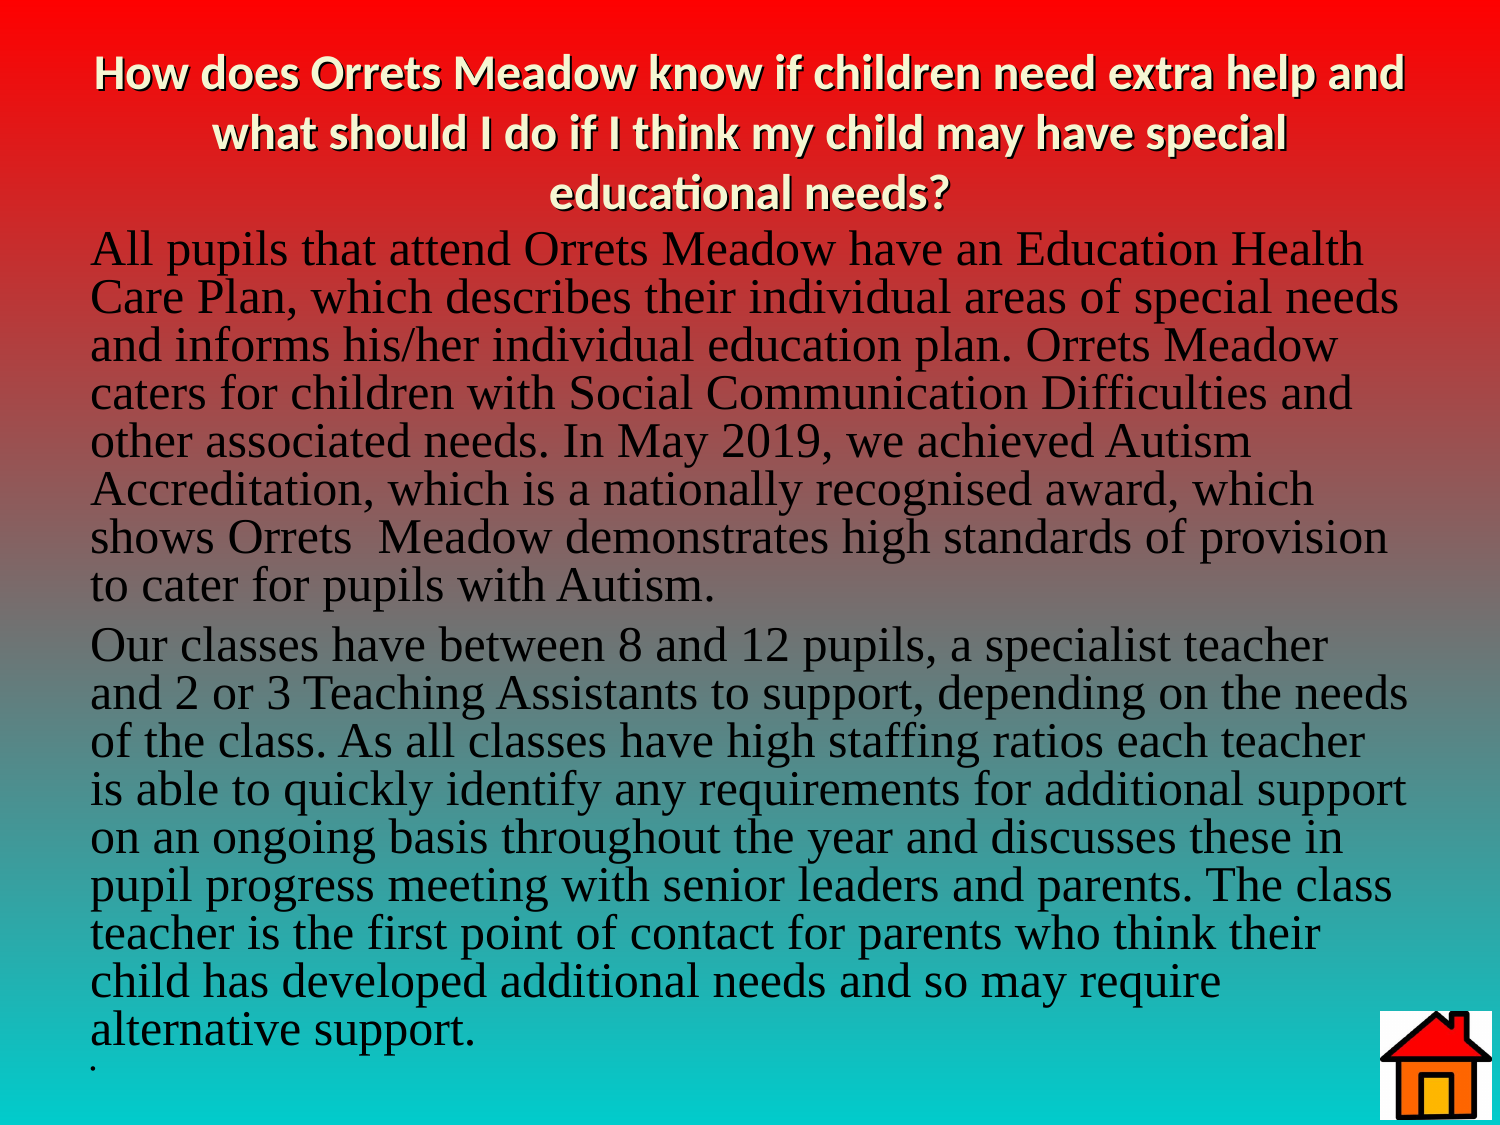

How does Orrets Meadow know if children need extra help and what should I do if I think my child may have special educational needs?
# All pupils that attend Orrets Meadow have an Education Health Care Plan, which describes their individual areas of special needs and informs his/her individual education plan. Orrets Meadow caters for children with Social Communication Difficulties and other associated needs. In May 2019, we achieved Autism Accreditation, which is a nationally recognised award, which shows Orrets Meadow demonstrates high standards of provision to cater for pupils with Autism.
Our classes have between 8 and 12 pupils, a specialist teacher and 2 or 3 Teaching Assistants to support, depending on the needs of the class. As all classes have high staffing ratios each teacher is able to quickly identify any requirements for additional support on an ongoing basis throughout the year and discusses these in pupil progress meeting with senior leaders and parents. The class teacher is the first point of contact for parents who think their child has developed additional needs and so may require alternative support.